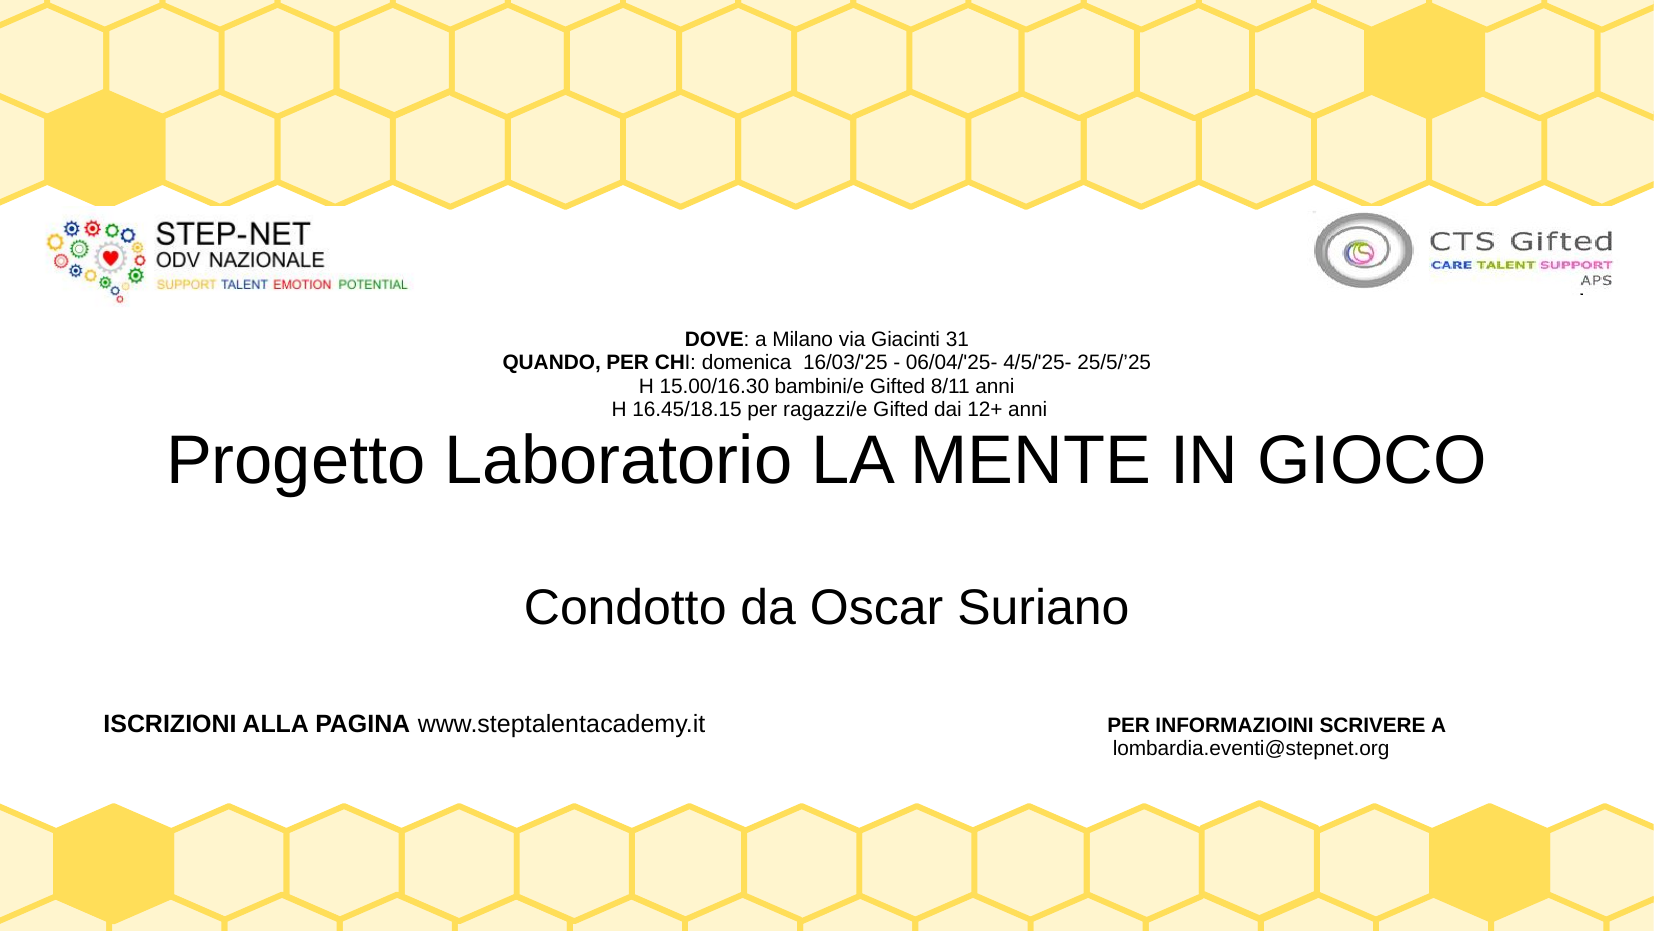

# DOVE: a Milano via Giacinti 31 QUANDO, PER CHI: domenica 16/03/'25 - 06/04/'25- 4/5/'25- 25/5/’25 H 15.00/16.30 bambini/e Gifted 8/11 anni H 16.45/18.15 per ragazzi/e Gifted dai 12+ anni Progetto Laboratorio LA MENTE IN GIOCO
Condotto da Oscar Suriano
ISCRIZIONI ALLA PAGINA www.steptalentacademy.it
PER INFORMAZIOINI SCRIVERE A
 lombardia.eventi@stepnet.org